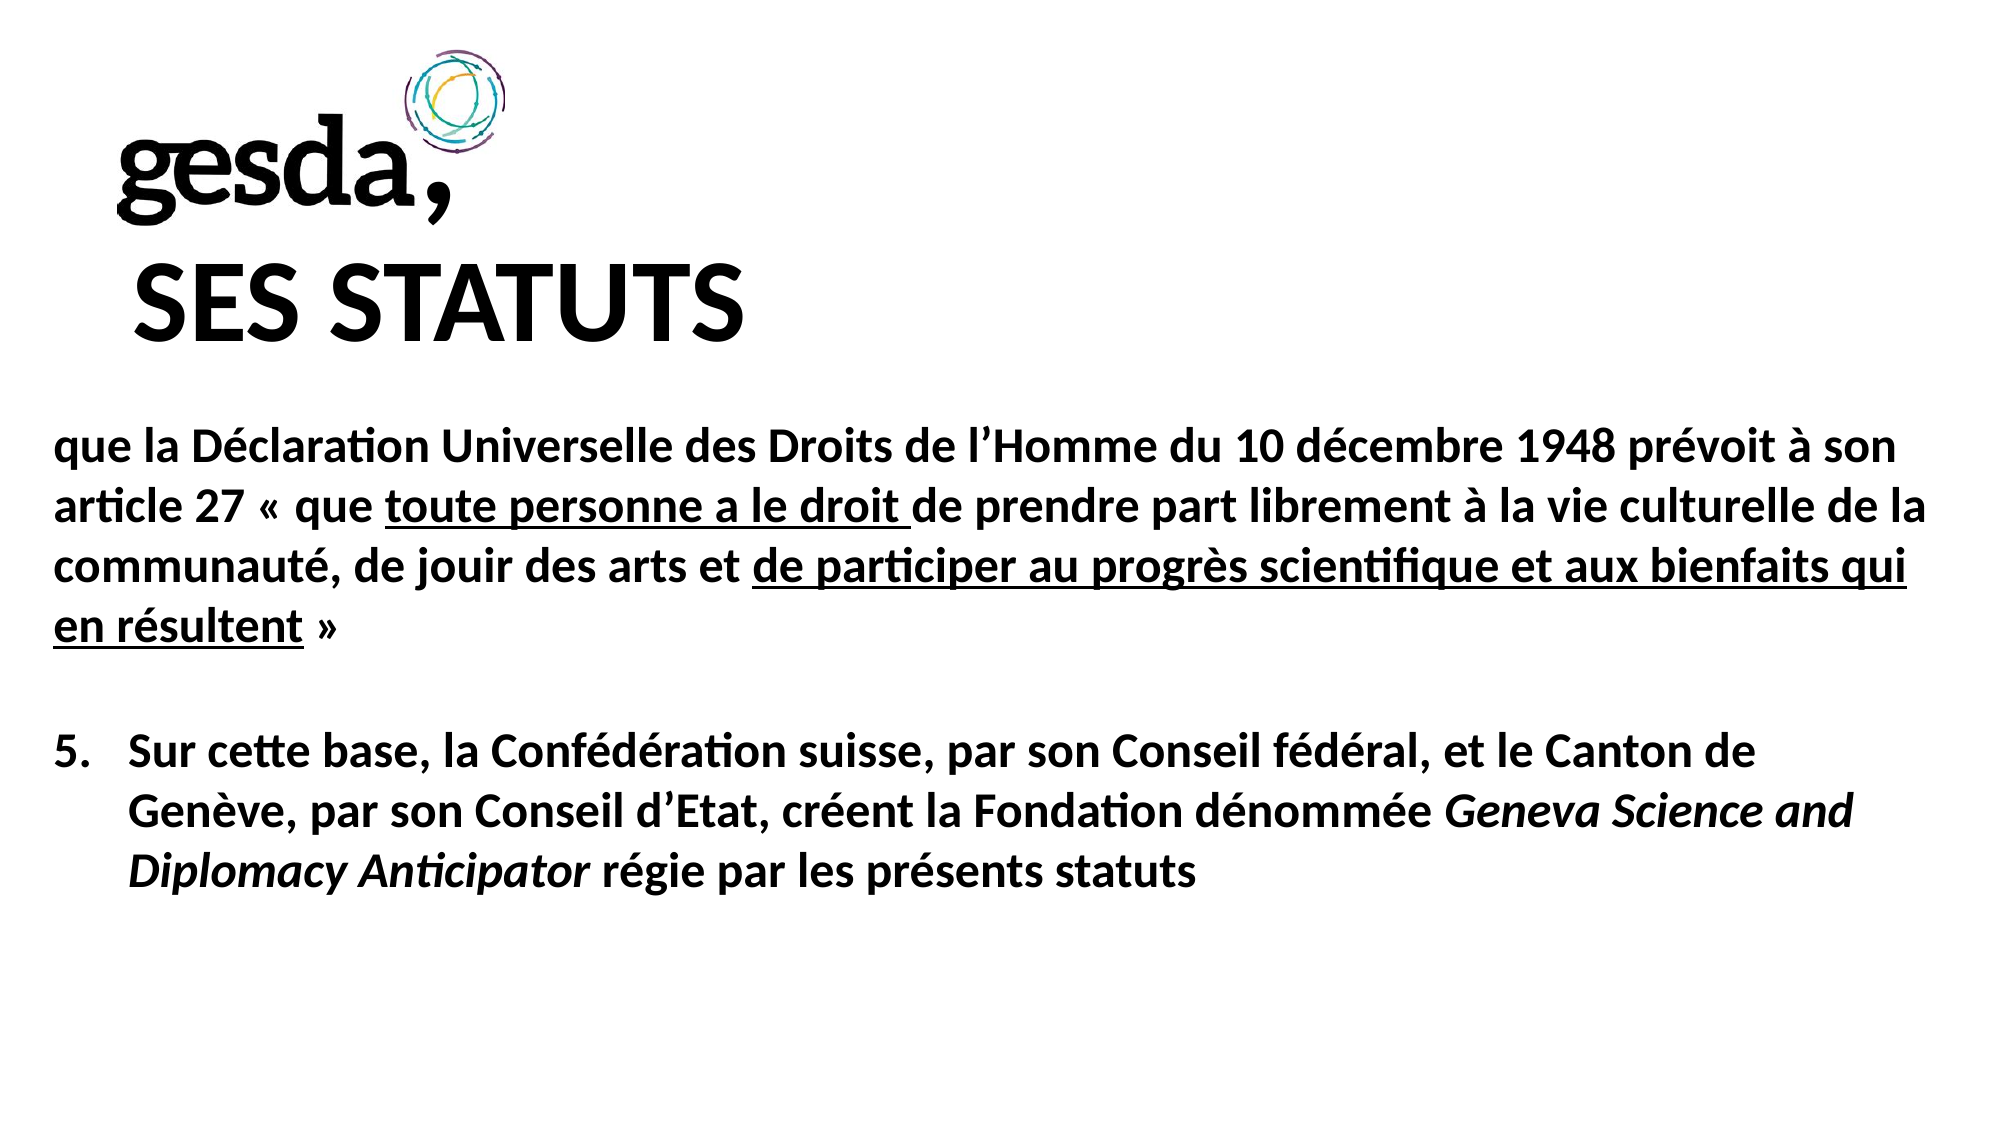

,
SES STATUTS
que la Déclaration Universelle des Droits de l’Homme du 10 décembre 1948 prévoit à son article 27 « que toute personne a le droit de prendre part librement à la vie culturelle de la communauté, de jouir des arts et de participer au progrès scientifique et aux bienfaits qui en résultent »
5. 	Sur cette base, la Confédération suisse, par son Conseil fédéral, et le Canton de Genève, par son Conseil d’Etat, créent la Fondation dénommée Geneva Science and Diplomacy Anticipator régie par les présents statuts